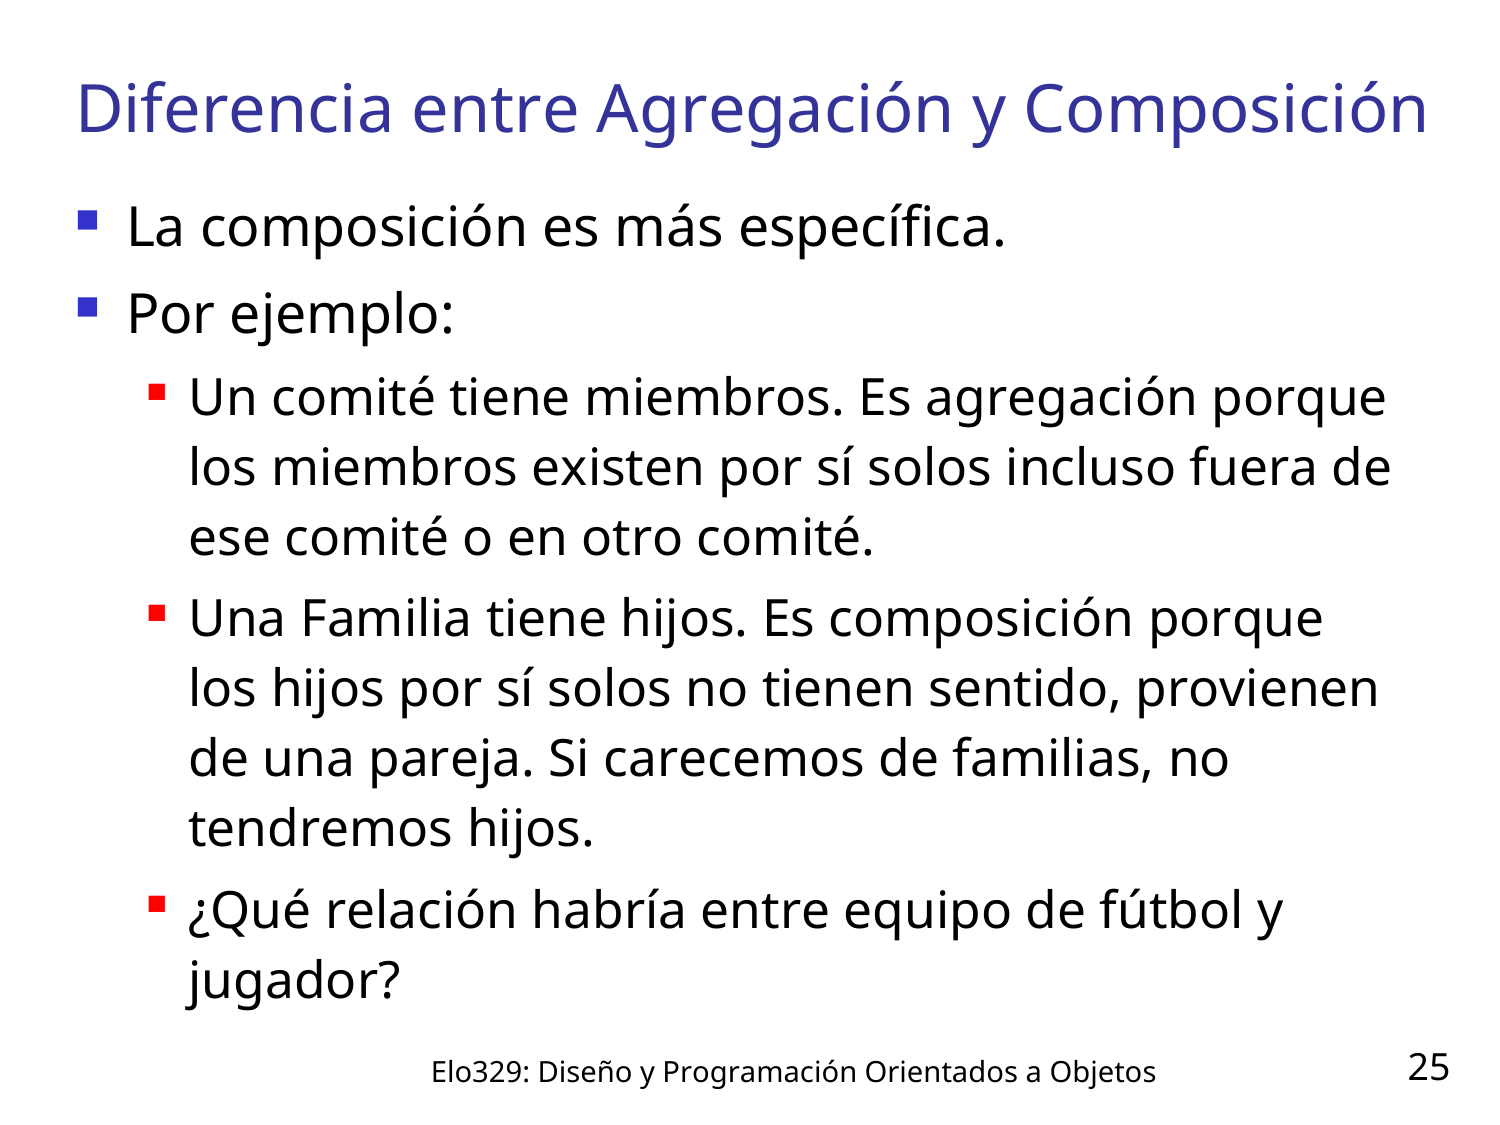

# Diferencia entre Agregación y Composición
La composición es más específica.
Por ejemplo:
Un comité tiene miembros. Es agregación porque los miembros existen por sí solos incluso fuera de ese comité o en otro comité.
Una Familia tiene hijos. Es composición porque los hijos por sí solos no tienen sentido, provienen de una pareja. Si carecemos de familias, no tendremos hijos.
¿Qué relación habría entre equipo de fútbol y jugador?
25